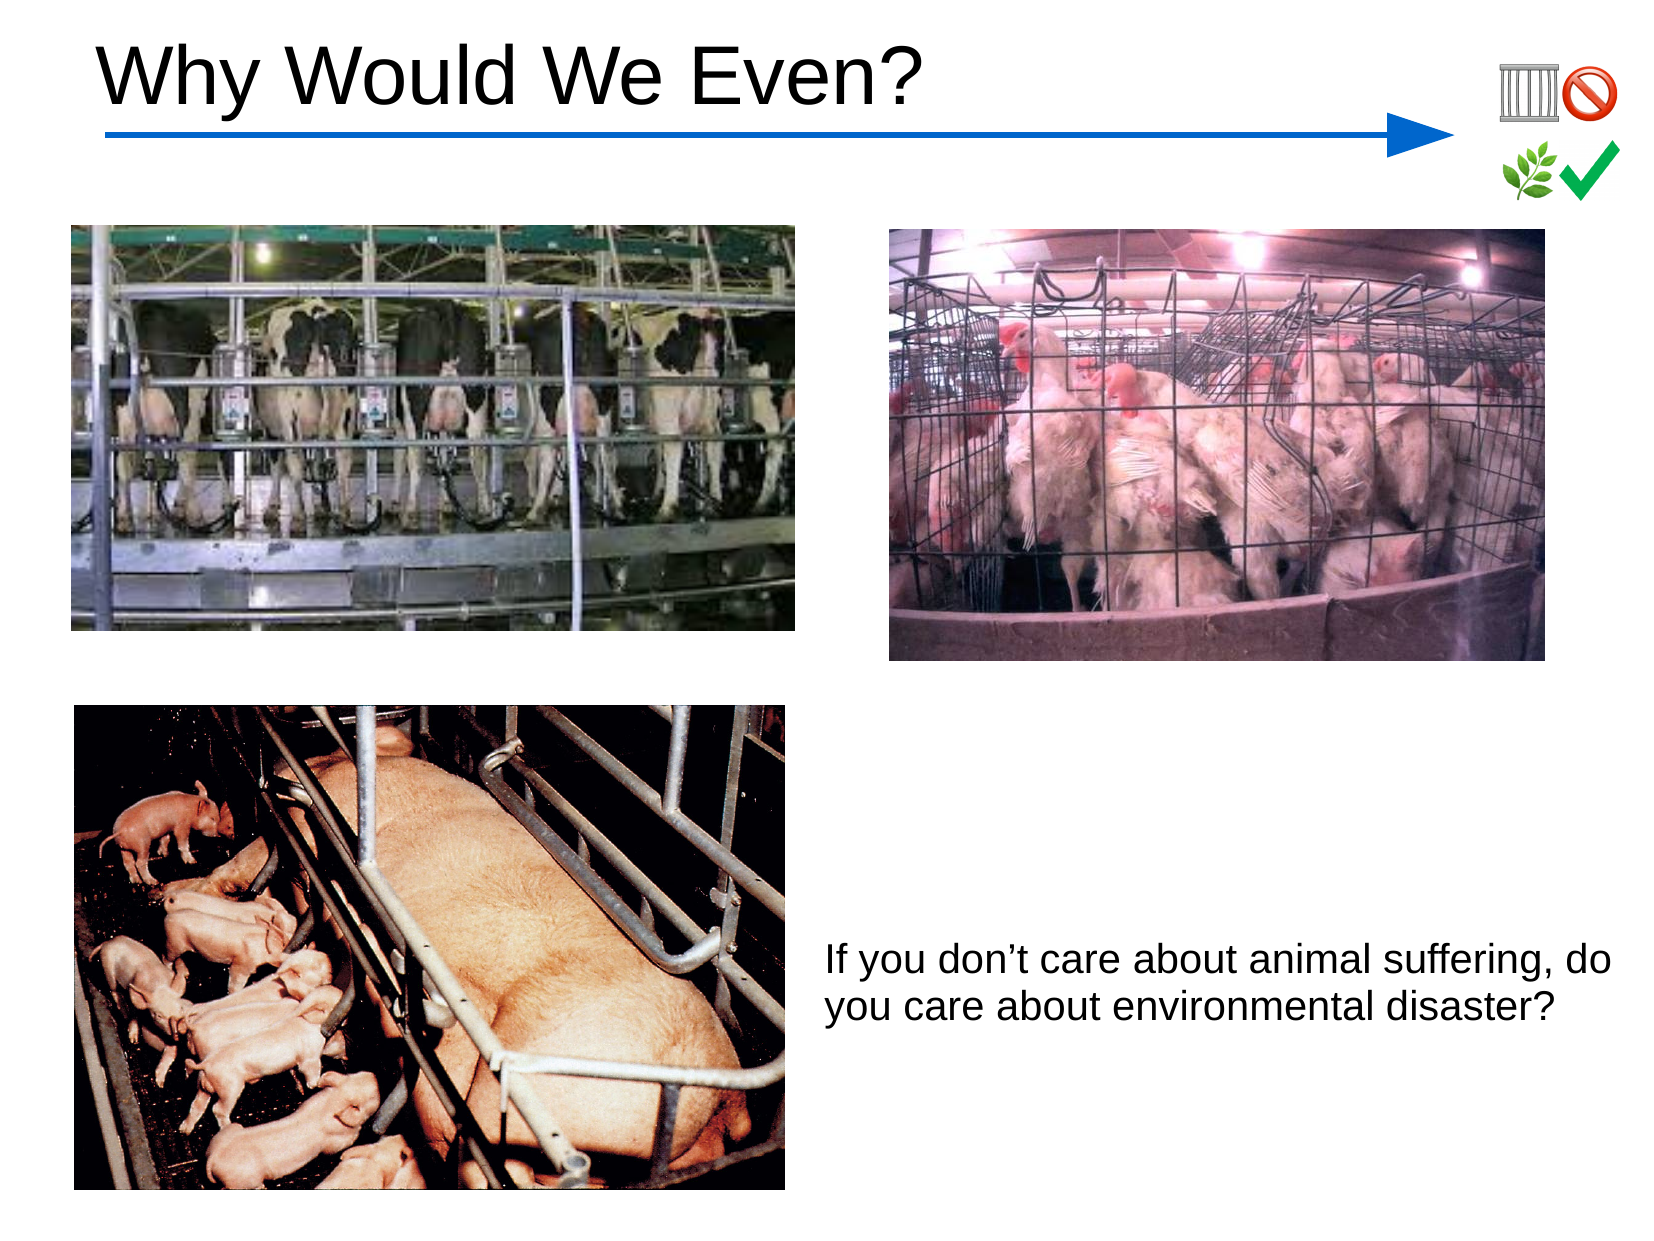

Why Would We Even?
If you don’t care about animal suffering, do you care about environmental disaster?